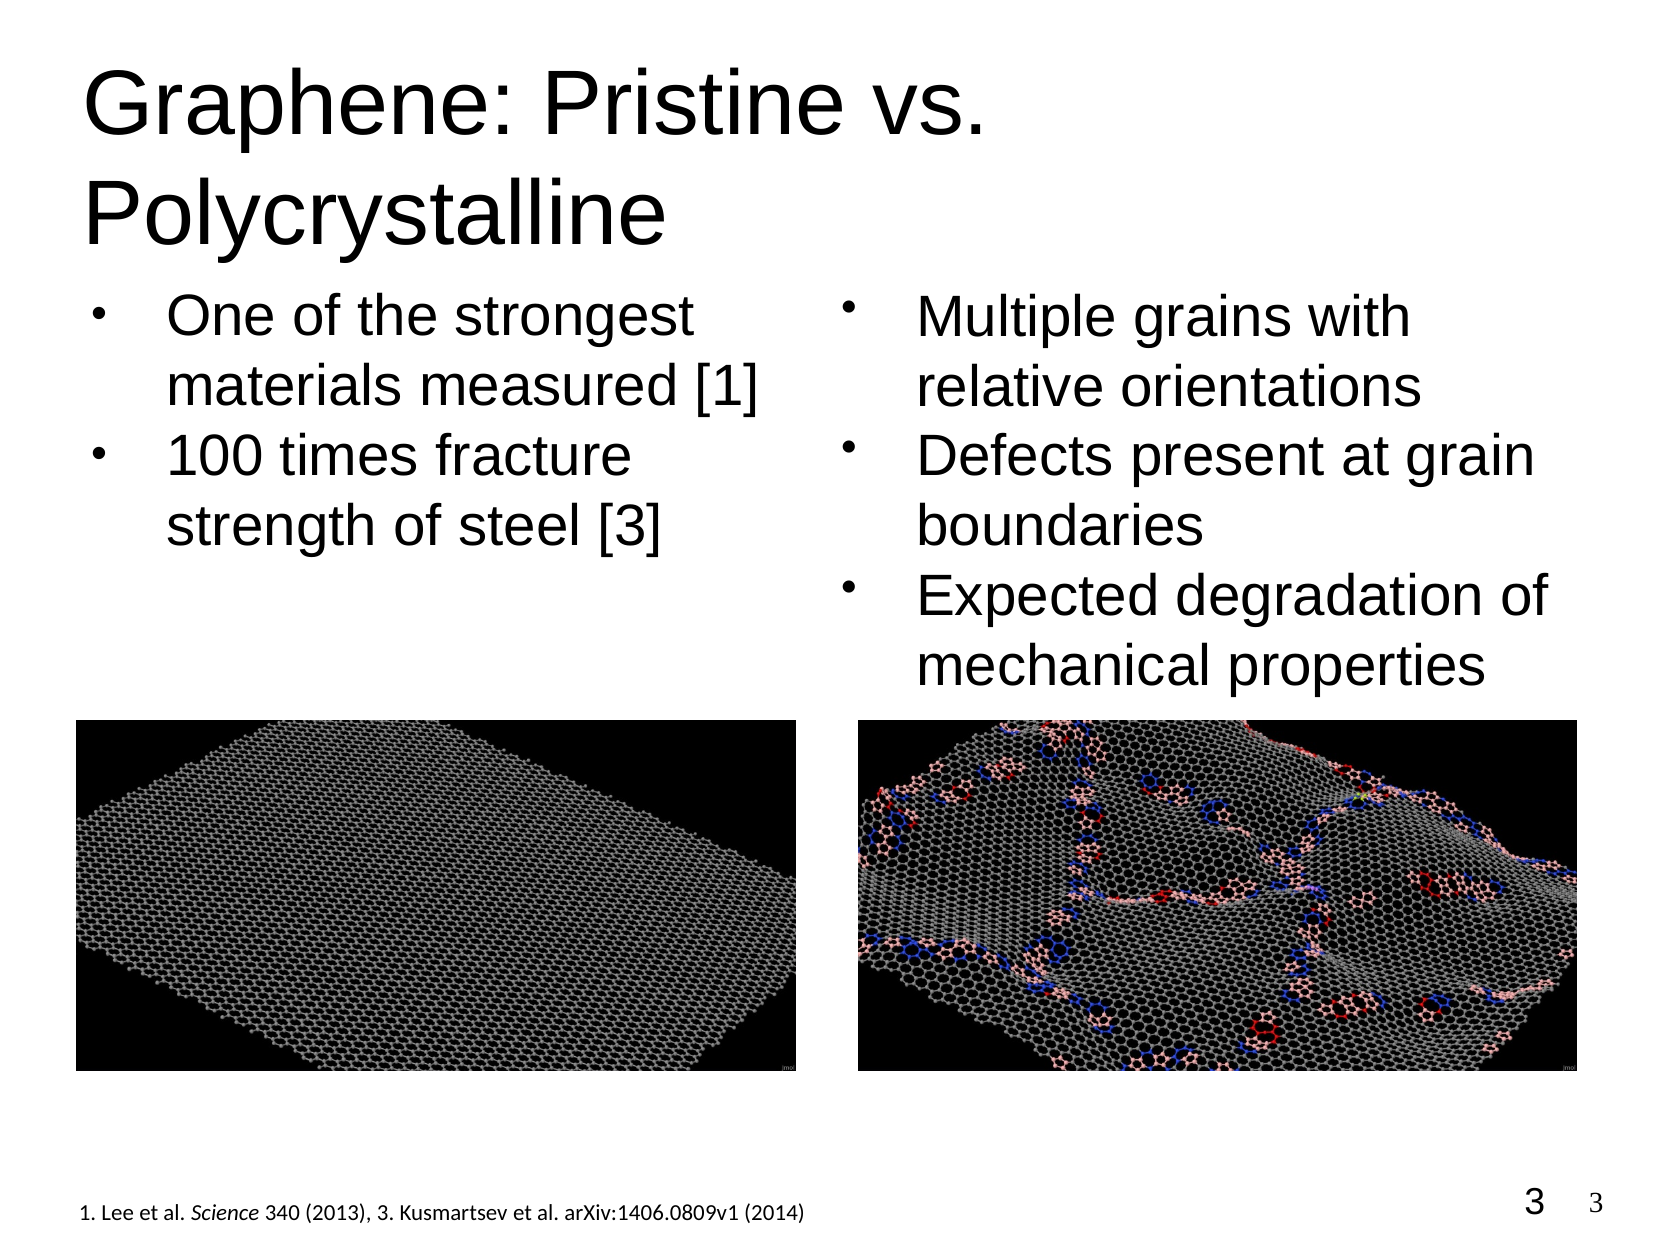

# Graphene: Pristine vs. Polycrystalline
One of the strongest materials measured [1]
100 times fracture strength of steel [3]
Multiple grains with relative orientations
Defects present at grain boundaries
Expected degradation of mechanical properties
 Lee et al. Science 340 (2013), 3. Kusmartsev et al. arXiv:1406.0809v1 (2014)